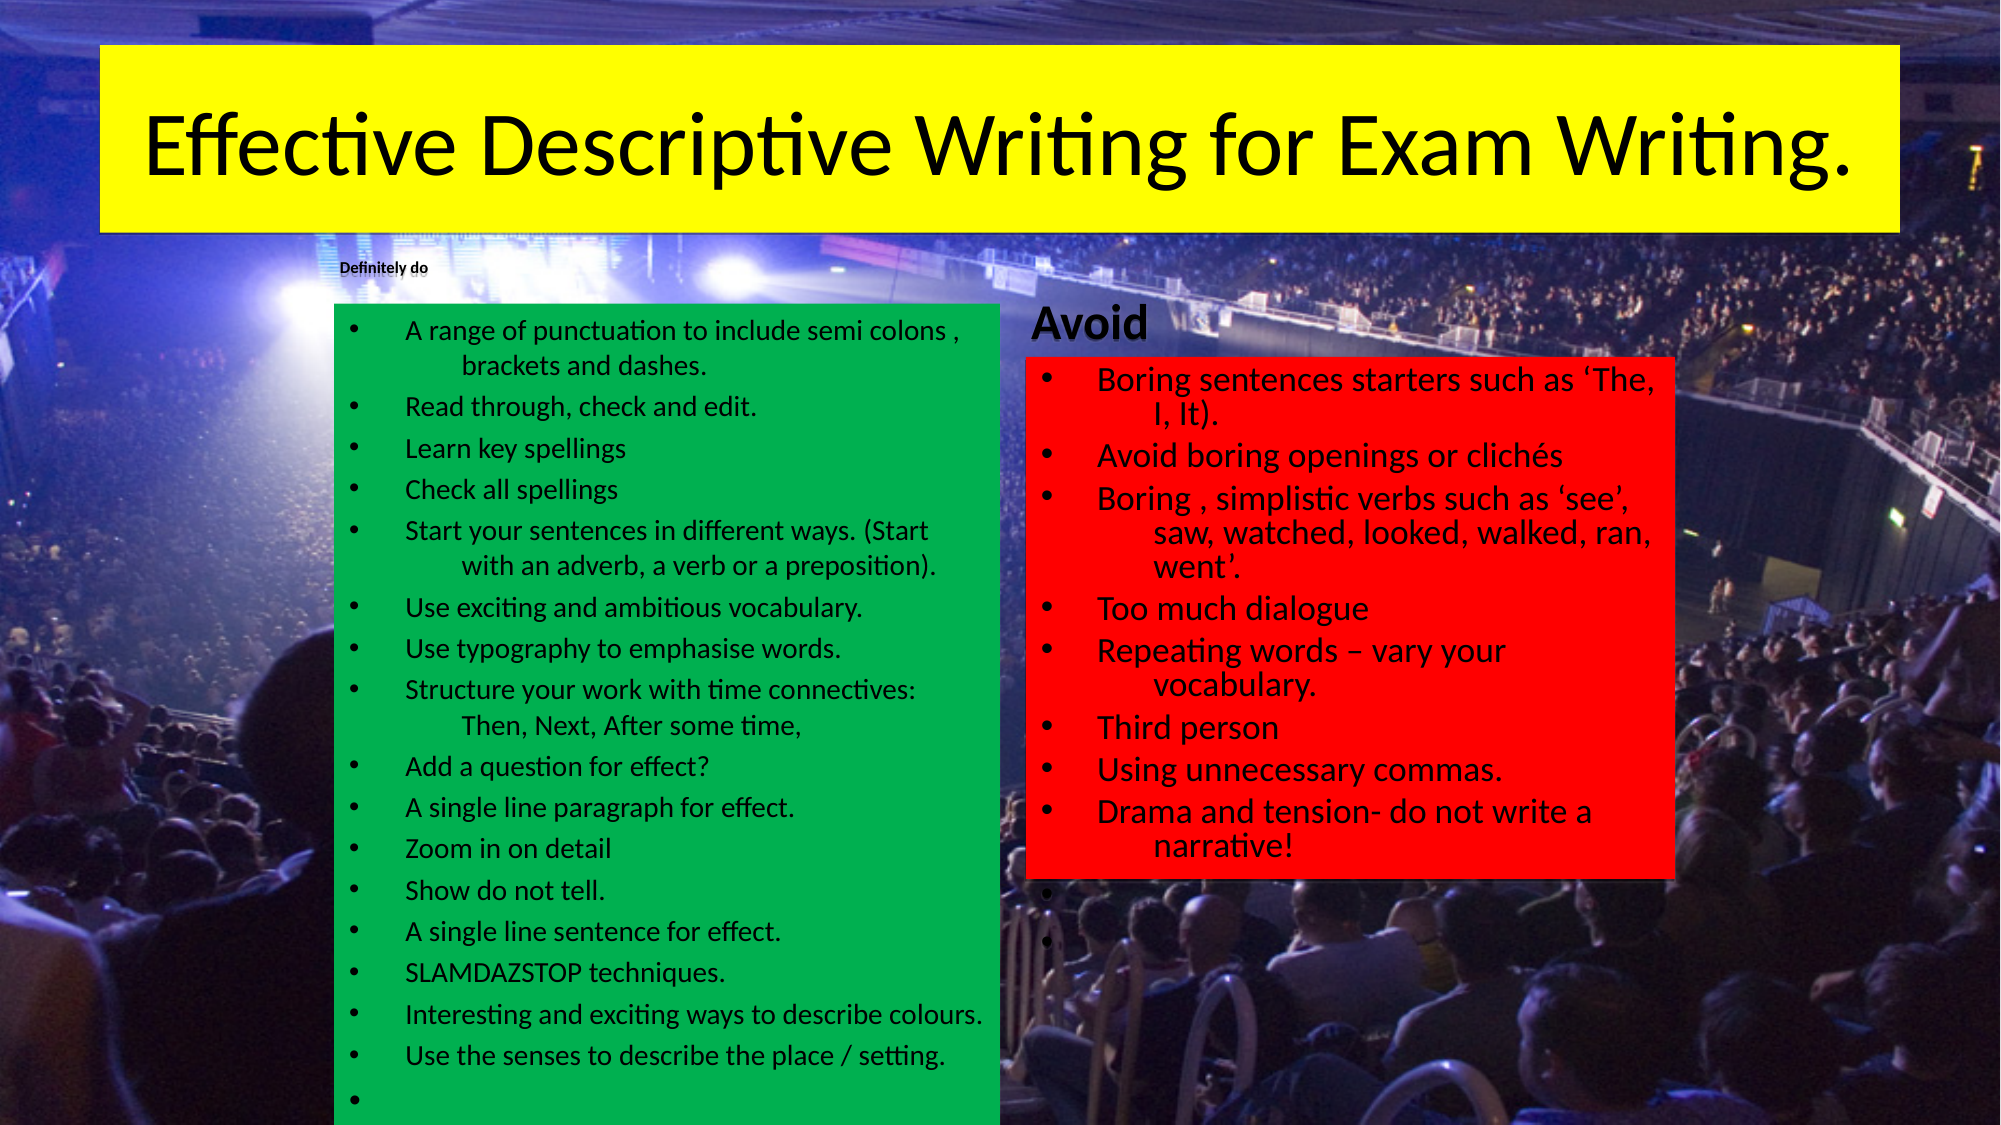

# Effective Descriptive Writing for Exam Writing.
Definitely do
Avoid
A range of punctuation to include semi colons , brackets and dashes.
Read through, check and edit.
Learn key spellings
Check all spellings
Start your sentences in different ways. (Start with an adverb, a verb or a preposition).
Use exciting and ambitious vocabulary.
Use typography to emphasise words.
Structure your work with time connectives: Then, Next, After some time,
Add a question for effect?
A single line paragraph for effect.
Zoom in on detail
Show do not tell.
A single line sentence for effect.
SLAMDAZSTOP techniques.
Interesting and exciting ways to describe colours.
Use the senses to describe the place / setting.
Boring sentences starters such as ‘The, I, It).
Avoid boring openings or clichés
Boring , simplistic verbs such as ‘see’, saw, watched, looked, walked, ran, went’.
Too much dialogue
Repeating words – vary your vocabulary.
Third person
Using unnecessary commas.
Drama and tension- do not write a narrative!